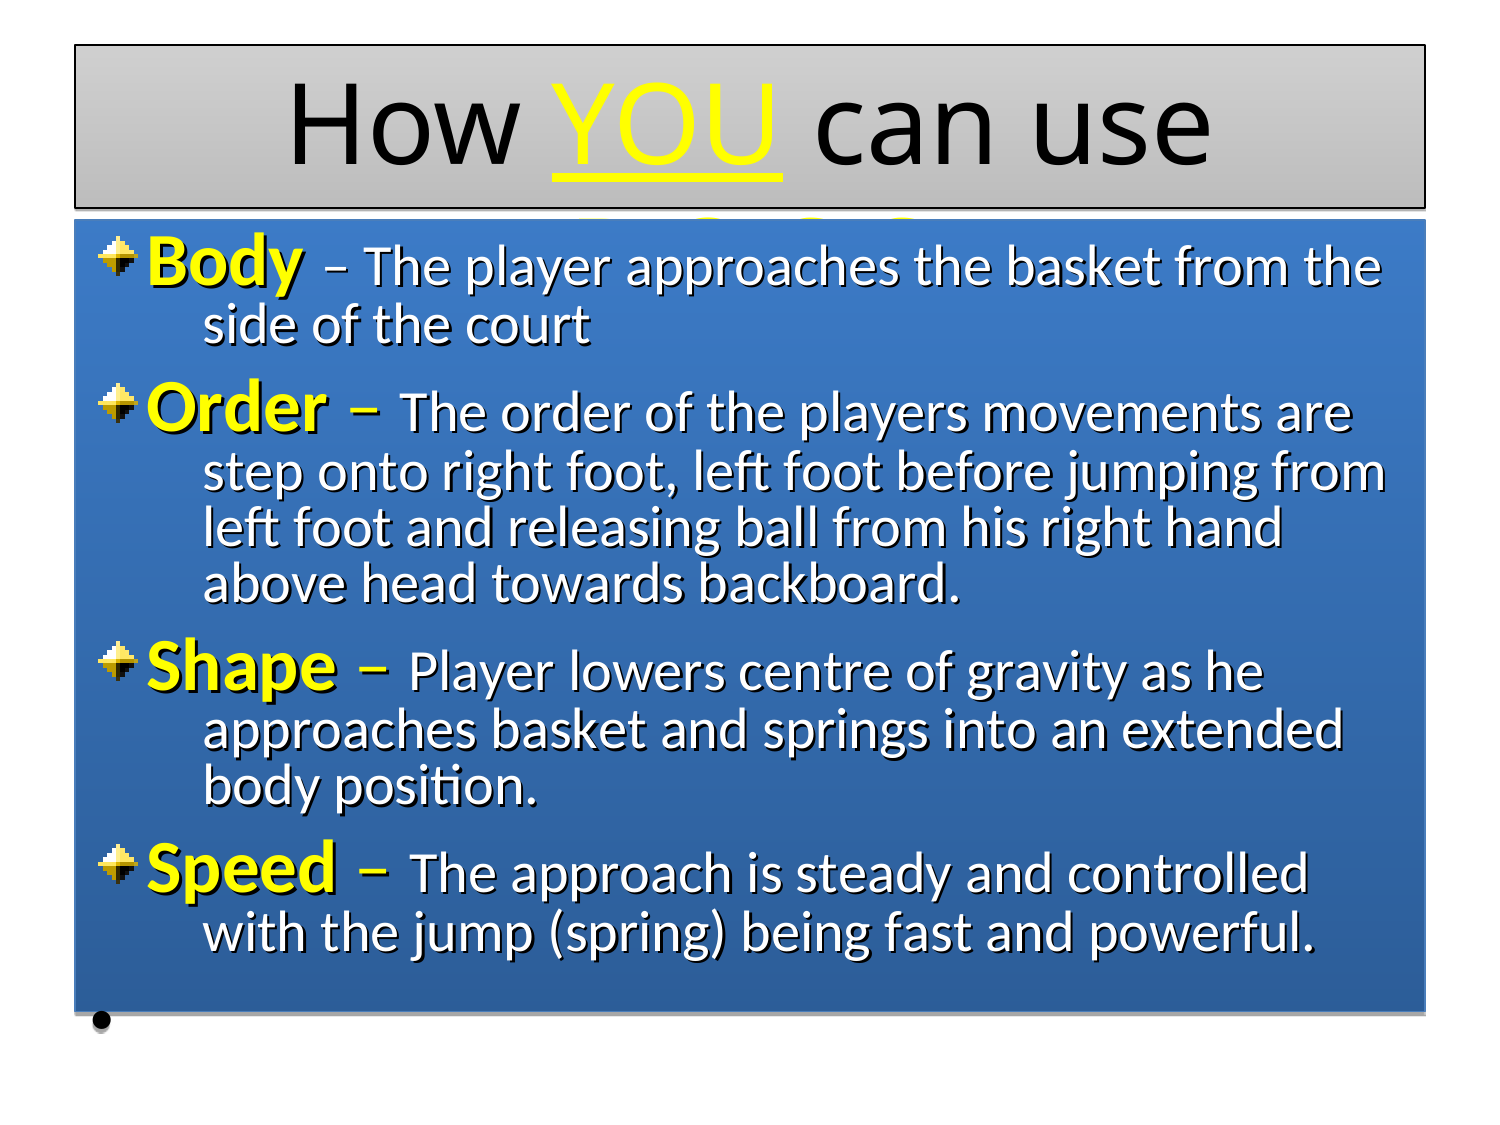

# How YOU can use B.O.S.S
Body – The player approaches the basket from the side of the court
Order – The order of the players movements are step onto right foot, left foot before jumping from left foot and releasing ball from his right hand above head towards backboard.
Shape – Player lowers centre of gravity as he approaches basket and springs into an extended body position.
Speed – The approach is steady and controlled with the jump (spring) being fast and powerful.